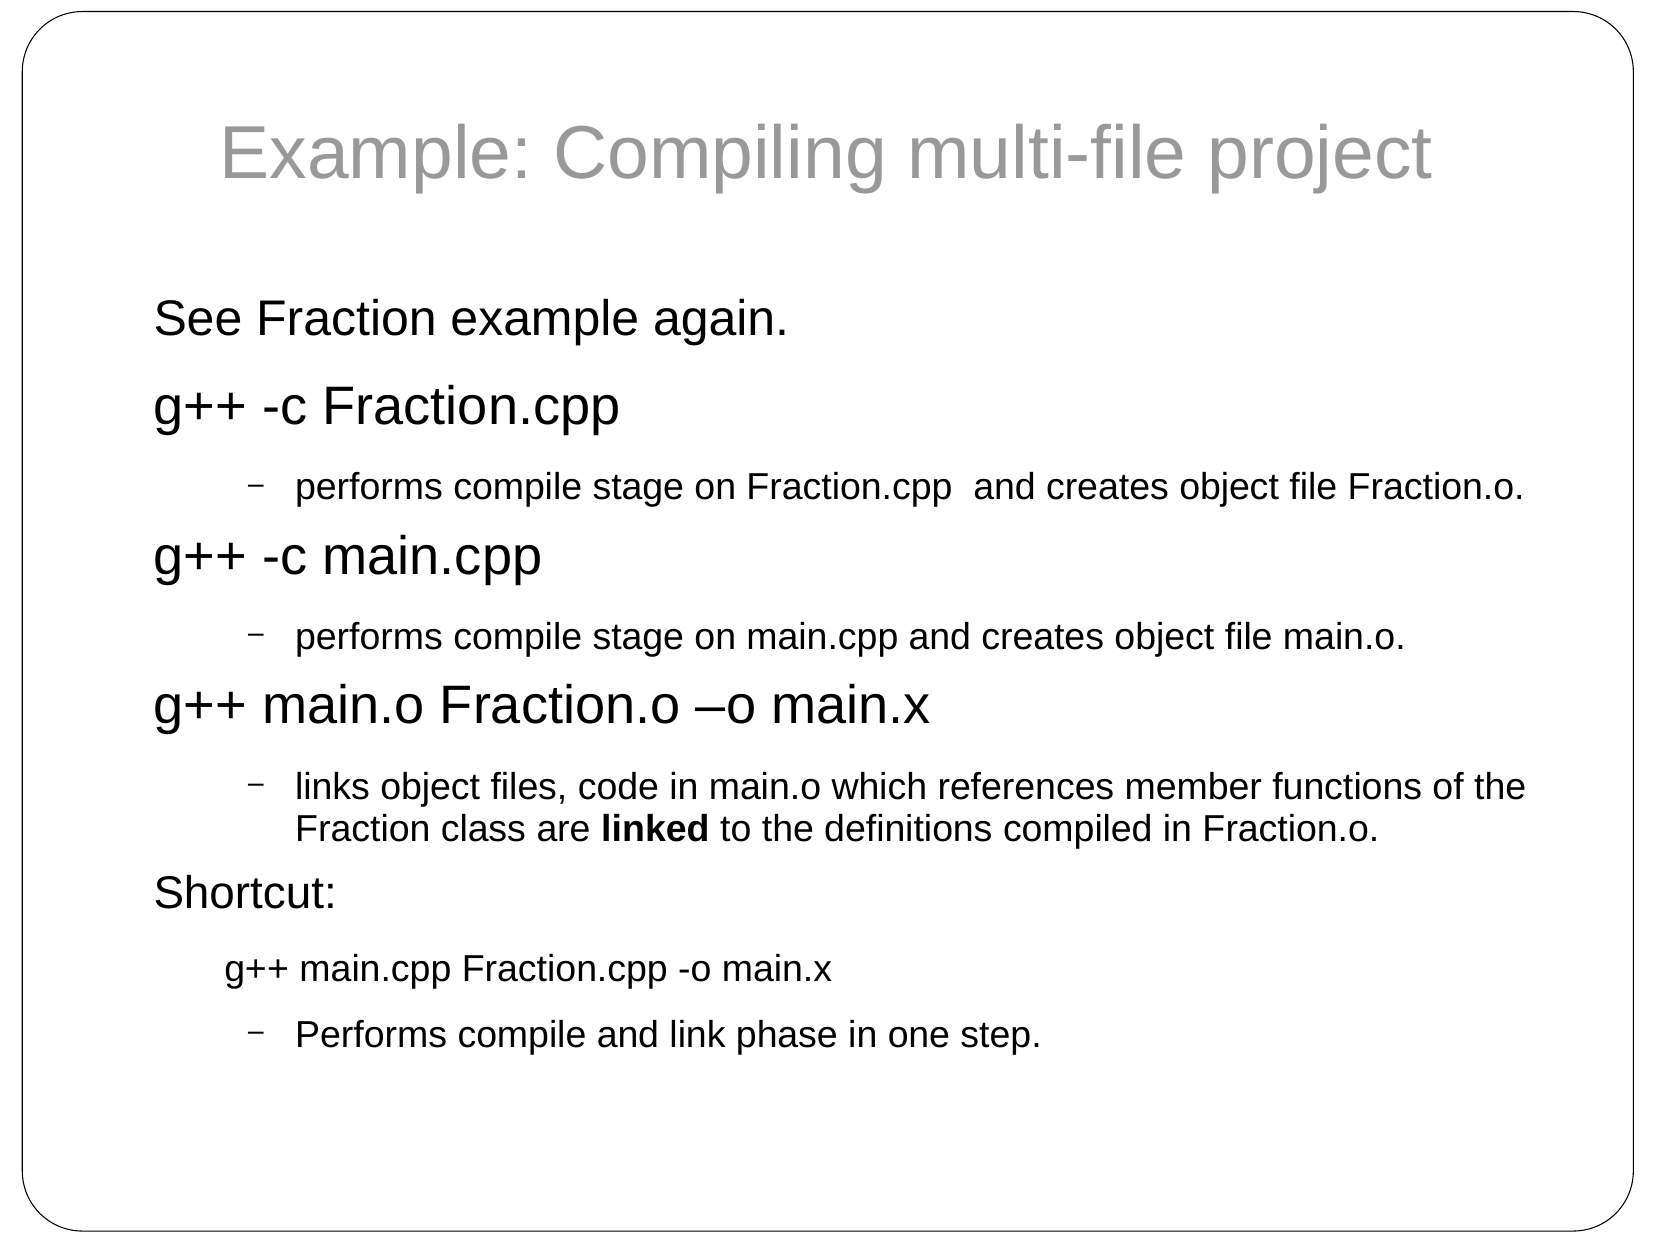

# Example: Compiling multi-file project
See Fraction example again.
g++ -c Fraction.cpp
performs compile stage on Fraction.cpp and creates object file Fraction.o.
g++ -c main.cpp
performs compile stage on main.cpp and creates object file main.o.
g++ main.o Fraction.o –o main.x
links object files, code in main.o which references member functions of the Fraction class are linked to the definitions compiled in Fraction.o.
Shortcut:
g++ main.cpp Fraction.cpp -o main.x
Performs compile and link phase in one step.